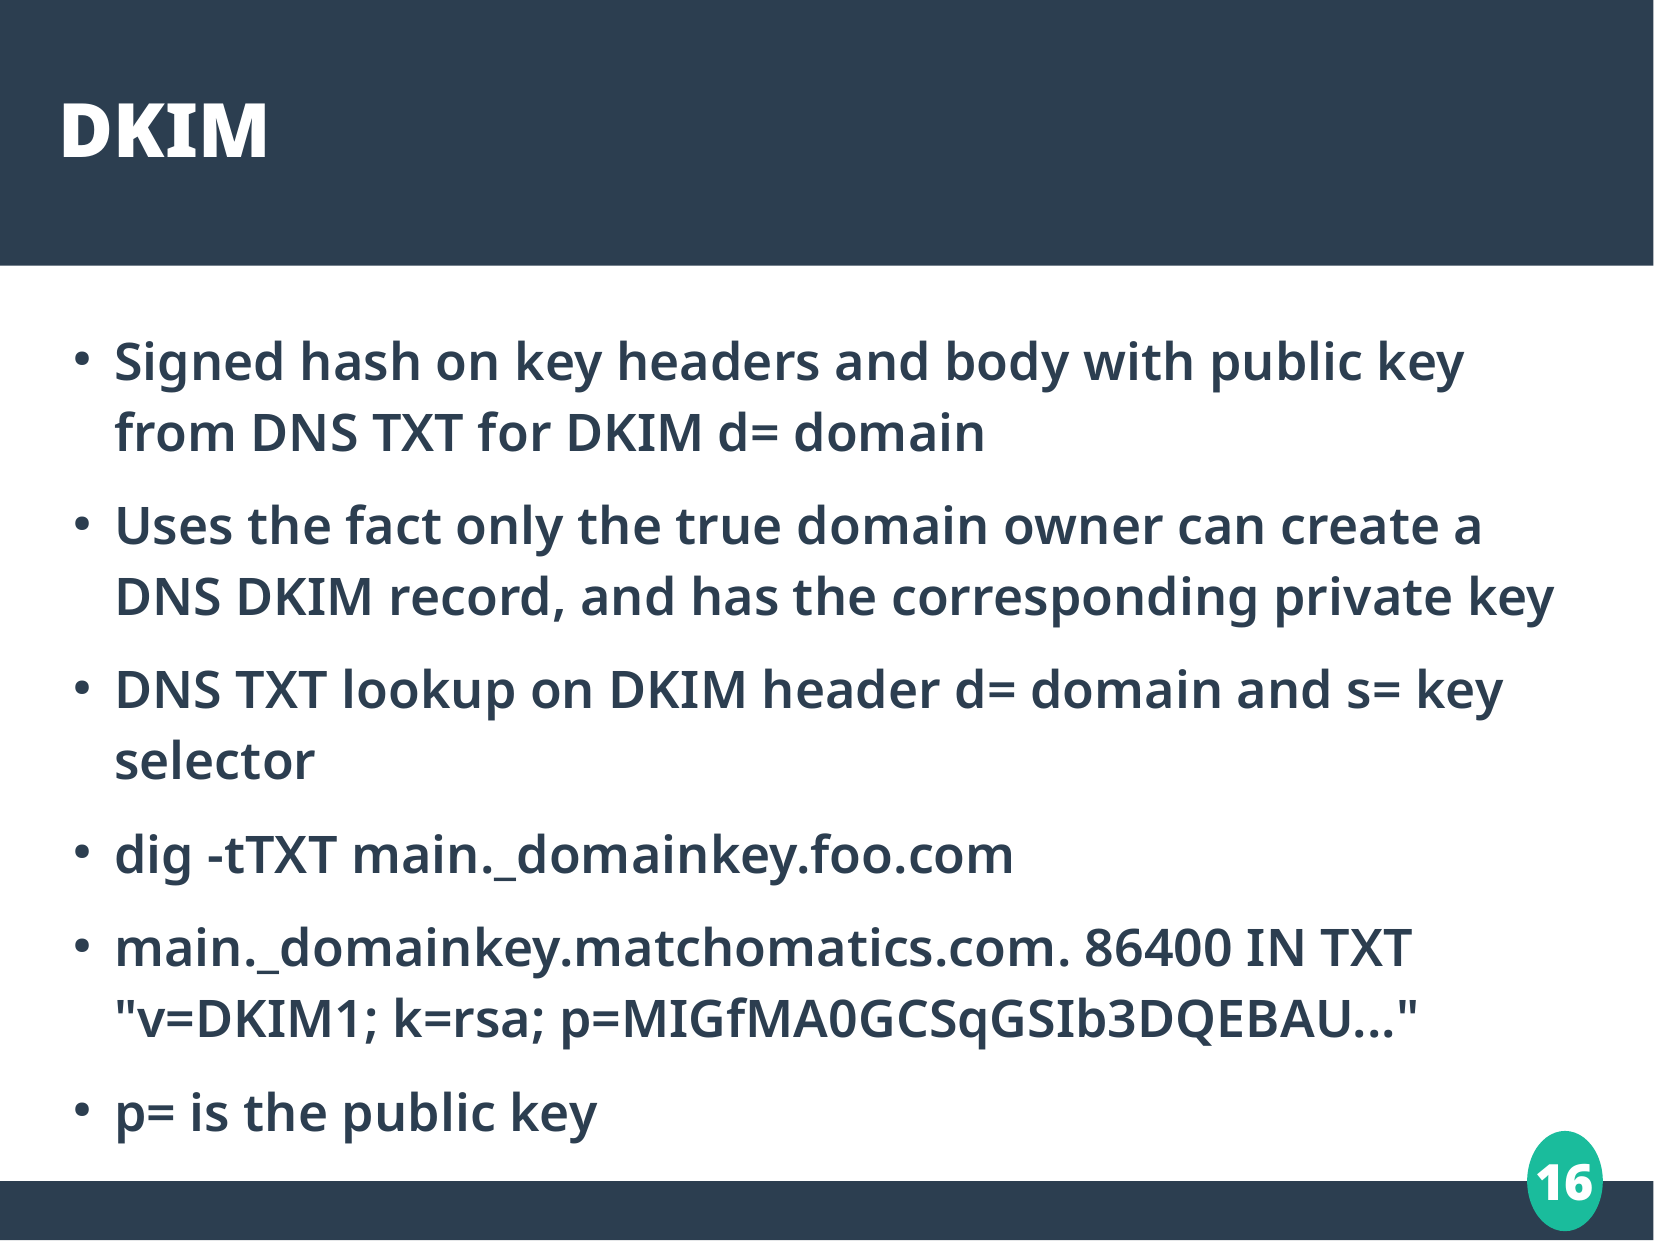

# DKIM
Signed hash on key headers and body with public key from DNS TXT for DKIM d= domain
Uses the fact only the true domain owner can create a DNS DKIM record, and has the corresponding private key
DNS TXT lookup on DKIM header d= domain and s= key selector
dig -tTXT main._domainkey.foo.com
main._domainkey.matchomatics.com. 86400 IN TXT	"v=DKIM1; k=rsa; p=MIGfMA0GCSqGSIb3DQEBAU..."
p= is the public key